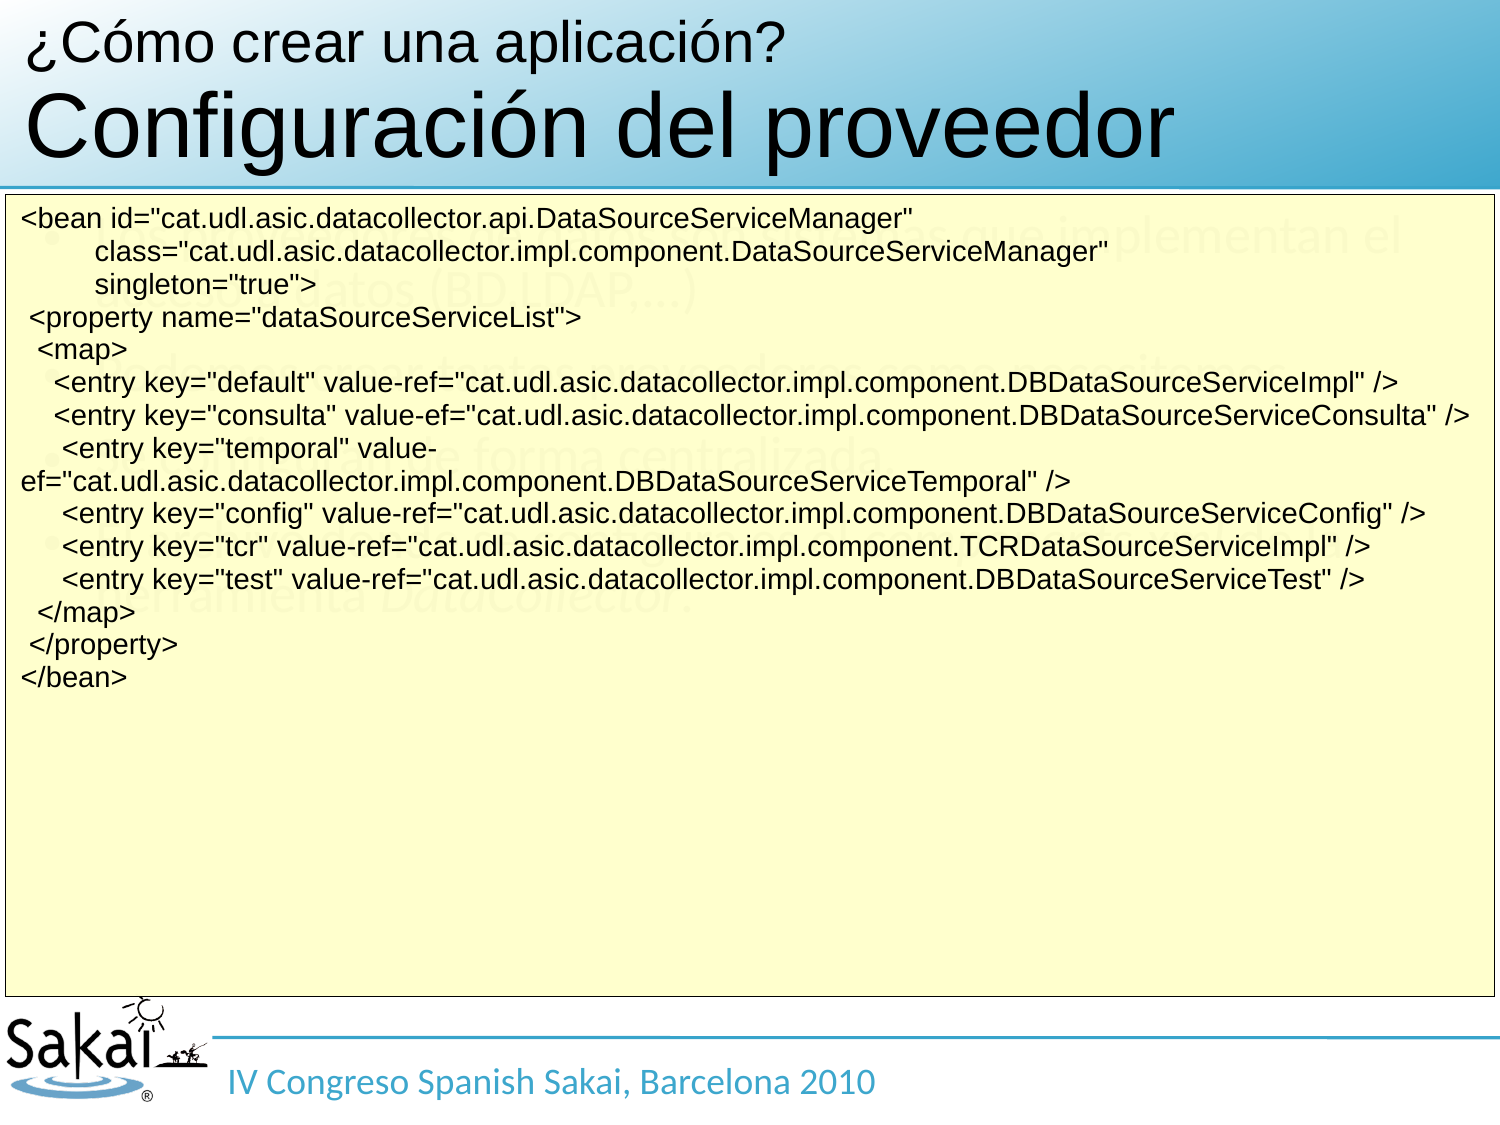

# ¿Cómo crear una aplicación? Configuración del proveedor
<bean id="cat.udl.asic.datacollector.api.DataSourceServiceManager"
	class="cat.udl.asic.datacollector.impl.component.DataSourceServiceManager"
	singleton="true">
 <property name="dataSourceServiceList">
 <map>
 <entry key="default" value-ref="cat.udl.asic.datacollector.impl.component.DBDataSourceServiceImpl" />
 <entry key="consulta" value-ef="cat.udl.asic.datacollector.impl.component.DBDataSourceServiceConsulta" />
 <entry key="temporal" value-ef="cat.udl.asic.datacollector.impl.component.DBDataSourceServiceTemporal" />
 <entry key="config" value-ref="cat.udl.asic.datacollector.impl.component.DBDataSourceServiceConfig" />
 <entry key="tcr" value-ref="cat.udl.asic.datacollector.impl.component.TCRDataSourceServiceImpl" />
 <entry key="test" value-ref="cat.udl.asic.datacollector.impl.component.DBDataSourceServiceTest" />
 </map>
 </property>
</bean>
Los proveedores de datos son sistemas que implementan el acceso a datos (BD,LDAP,...)
Podemos crear tantos proveedores como necesitemos.
Se configuran de forma centralizada.
El archivo donde se configura es el components.xml de la herramienta DataCollector.